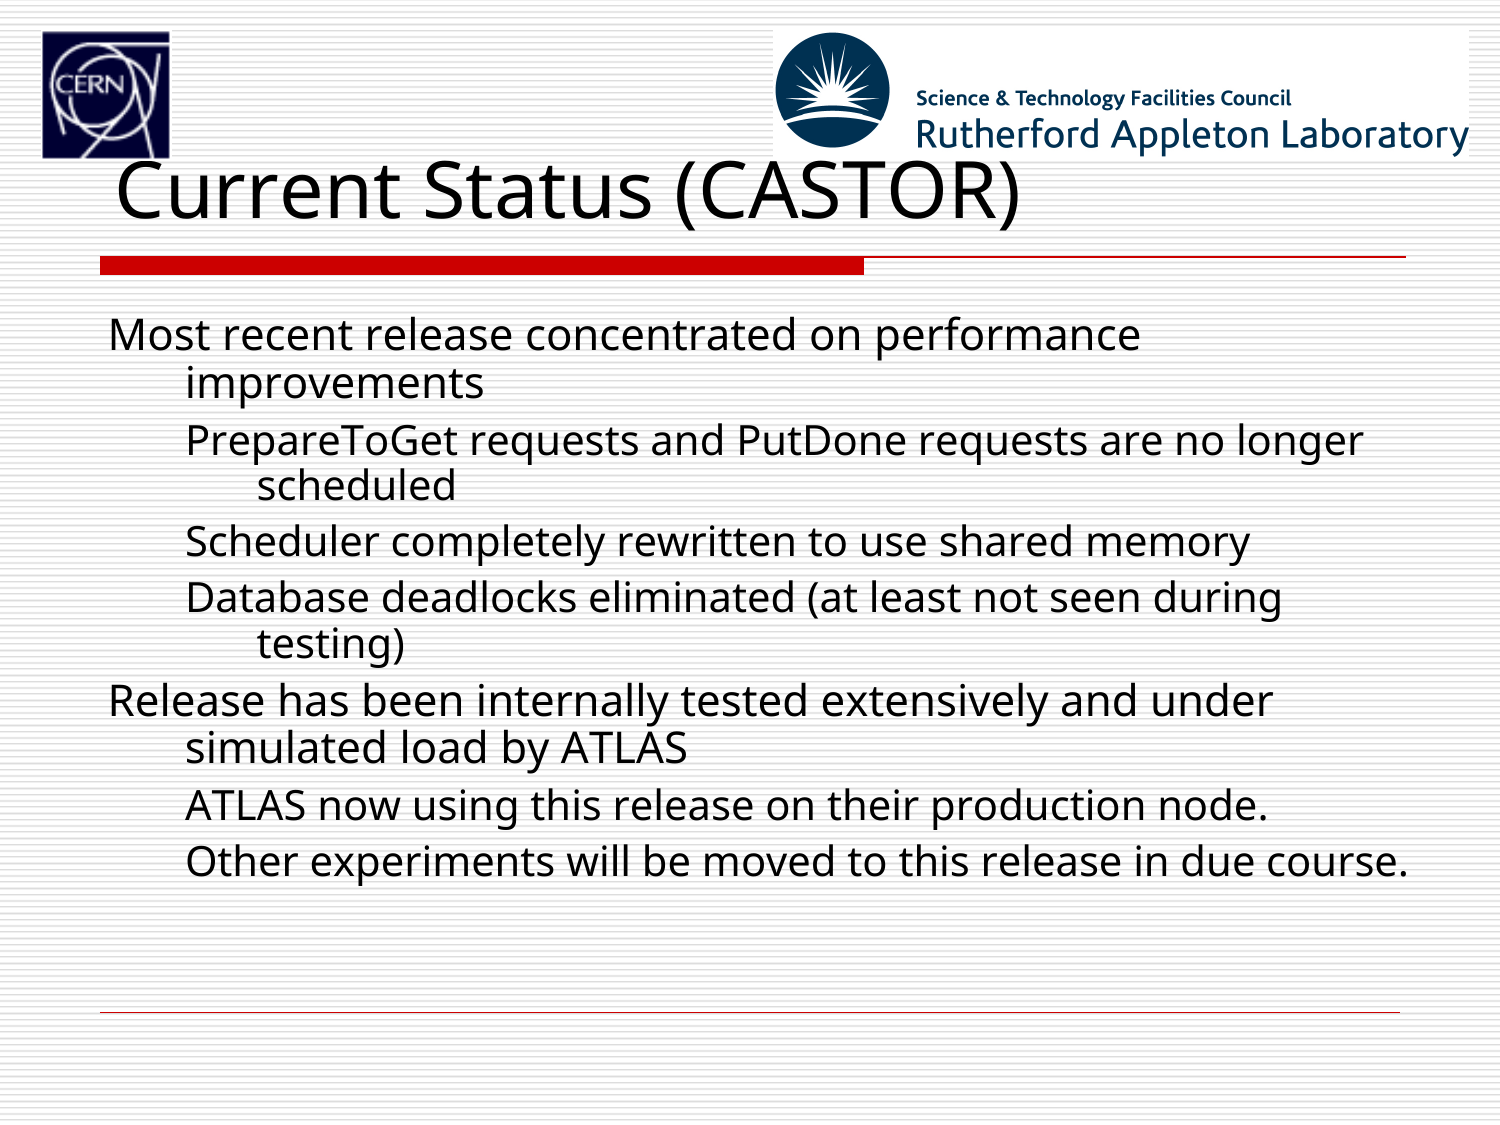

# Current Status (CASTOR)
Most recent release concentrated on performance improvements
PrepareToGet requests and PutDone requests are no longer scheduled
Scheduler completely rewritten to use shared memory
Database deadlocks eliminated (at least not seen during testing)
Release has been internally tested extensively and under simulated load by ATLAS
ATLAS now using this release on their production node.
Other experiments will be moved to this release in due course.